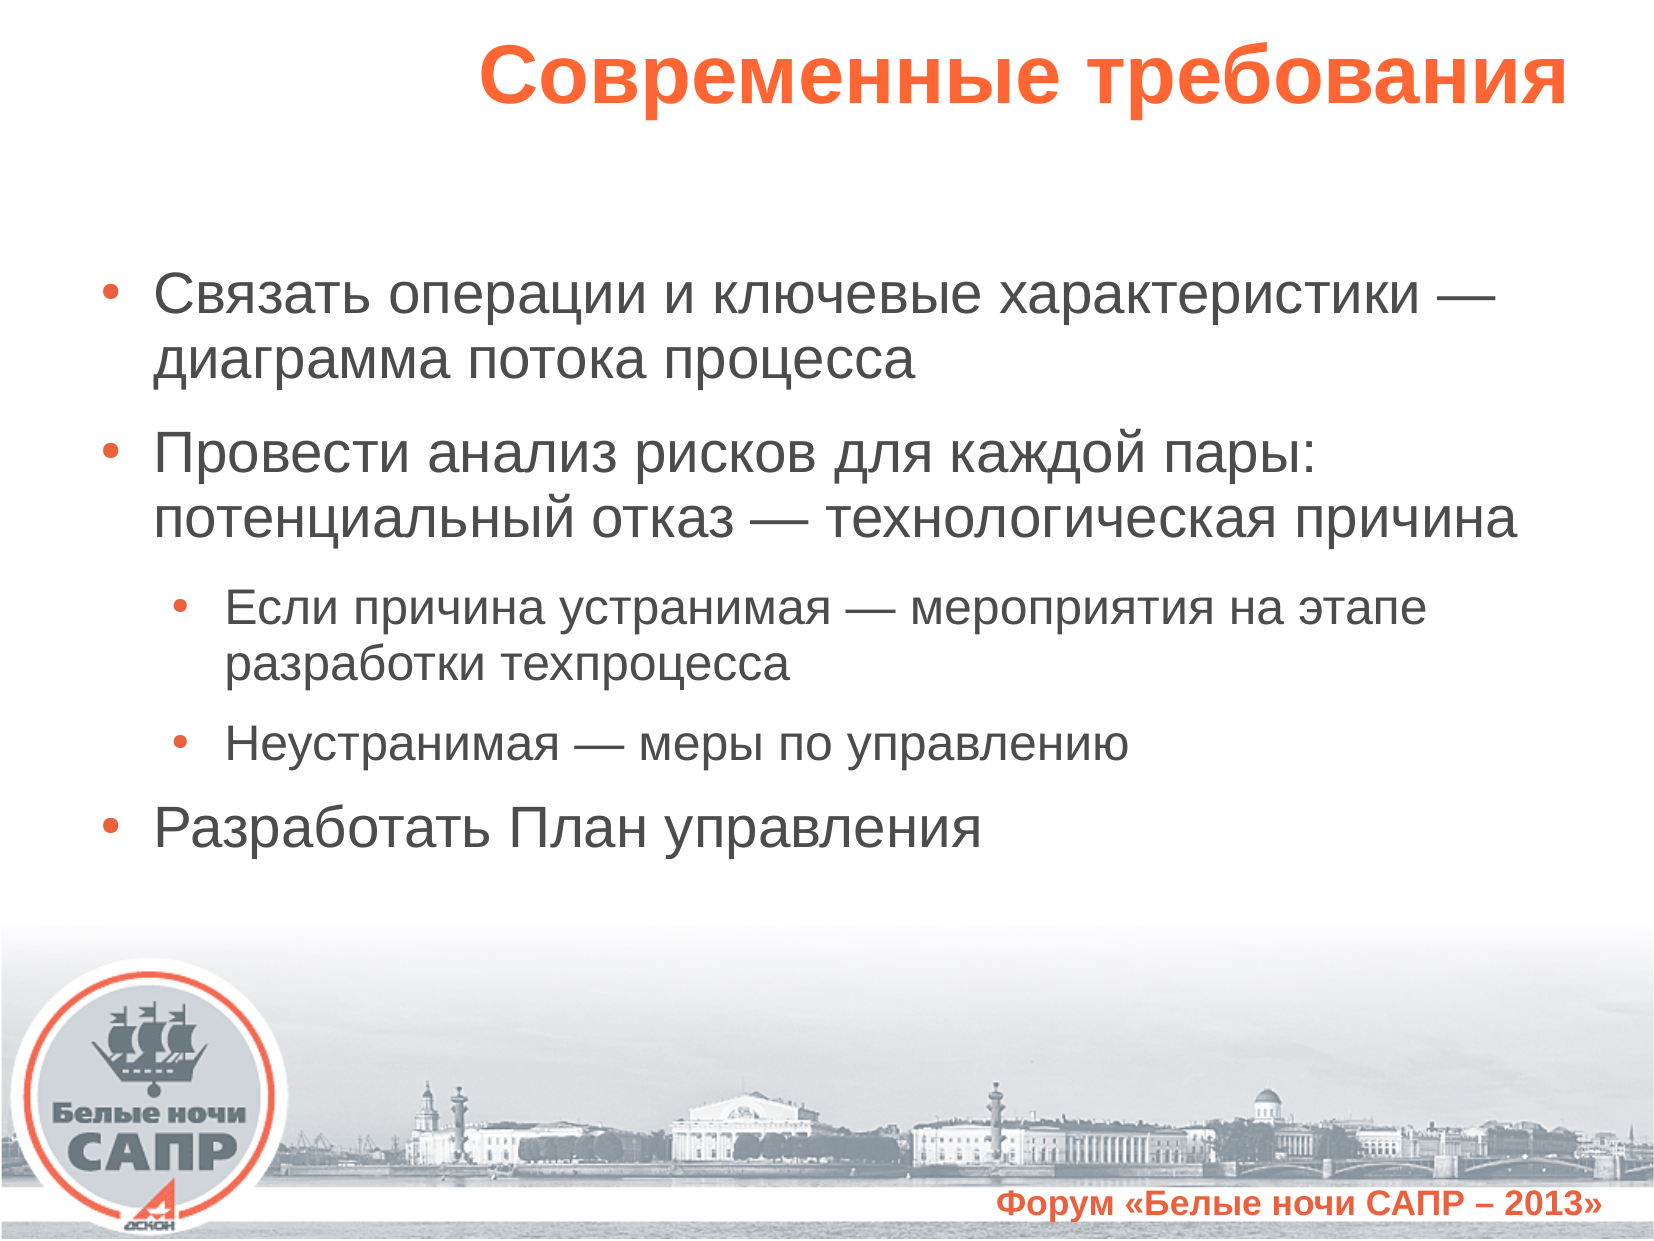

# Современные требования
Связать операции и ключевые характеристики — диаграмма потока процесса
Провести анализ рисков для каждой пары: потенциальный отказ — технологическая причина
Если причина устранимая — мероприятия на этапе разработки техпроцесса
Неустранимая — меры по управлению
Разработать План управления